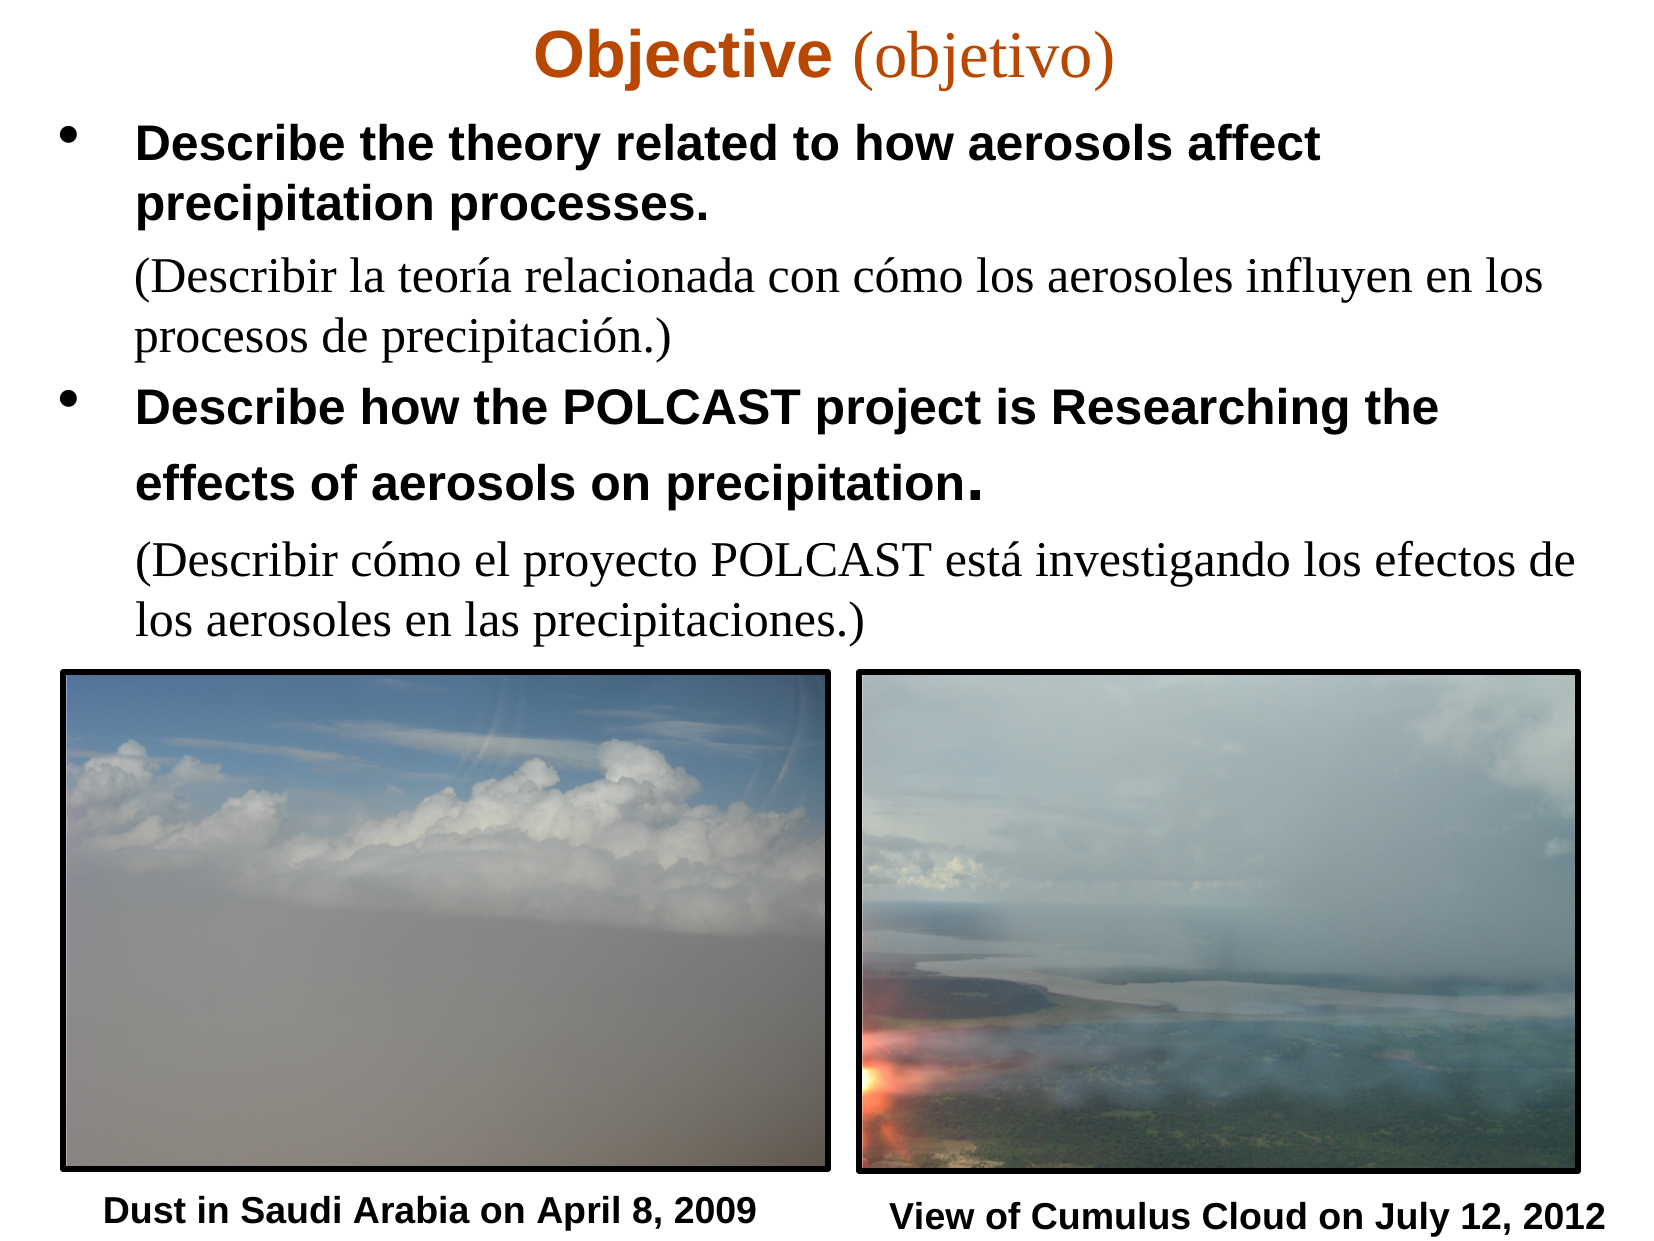

# Objective‏ (objetivo)
Describe the theory related to how aerosols affect precipitation processes.
(Describir la teoría relacionada con cómo los aerosoles influyen en los procesos de precipitación.)
Describe how the POLCAST project is Researching the effects of aerosols on precipitation.
(Describir cómo el proyecto POLCAST está investigando los efectos de los aerosoles en las precipitaciones.)
Dust in Saudi Arabia on April 8, 2009
View of Cumulus Cloud on July 12, 2012